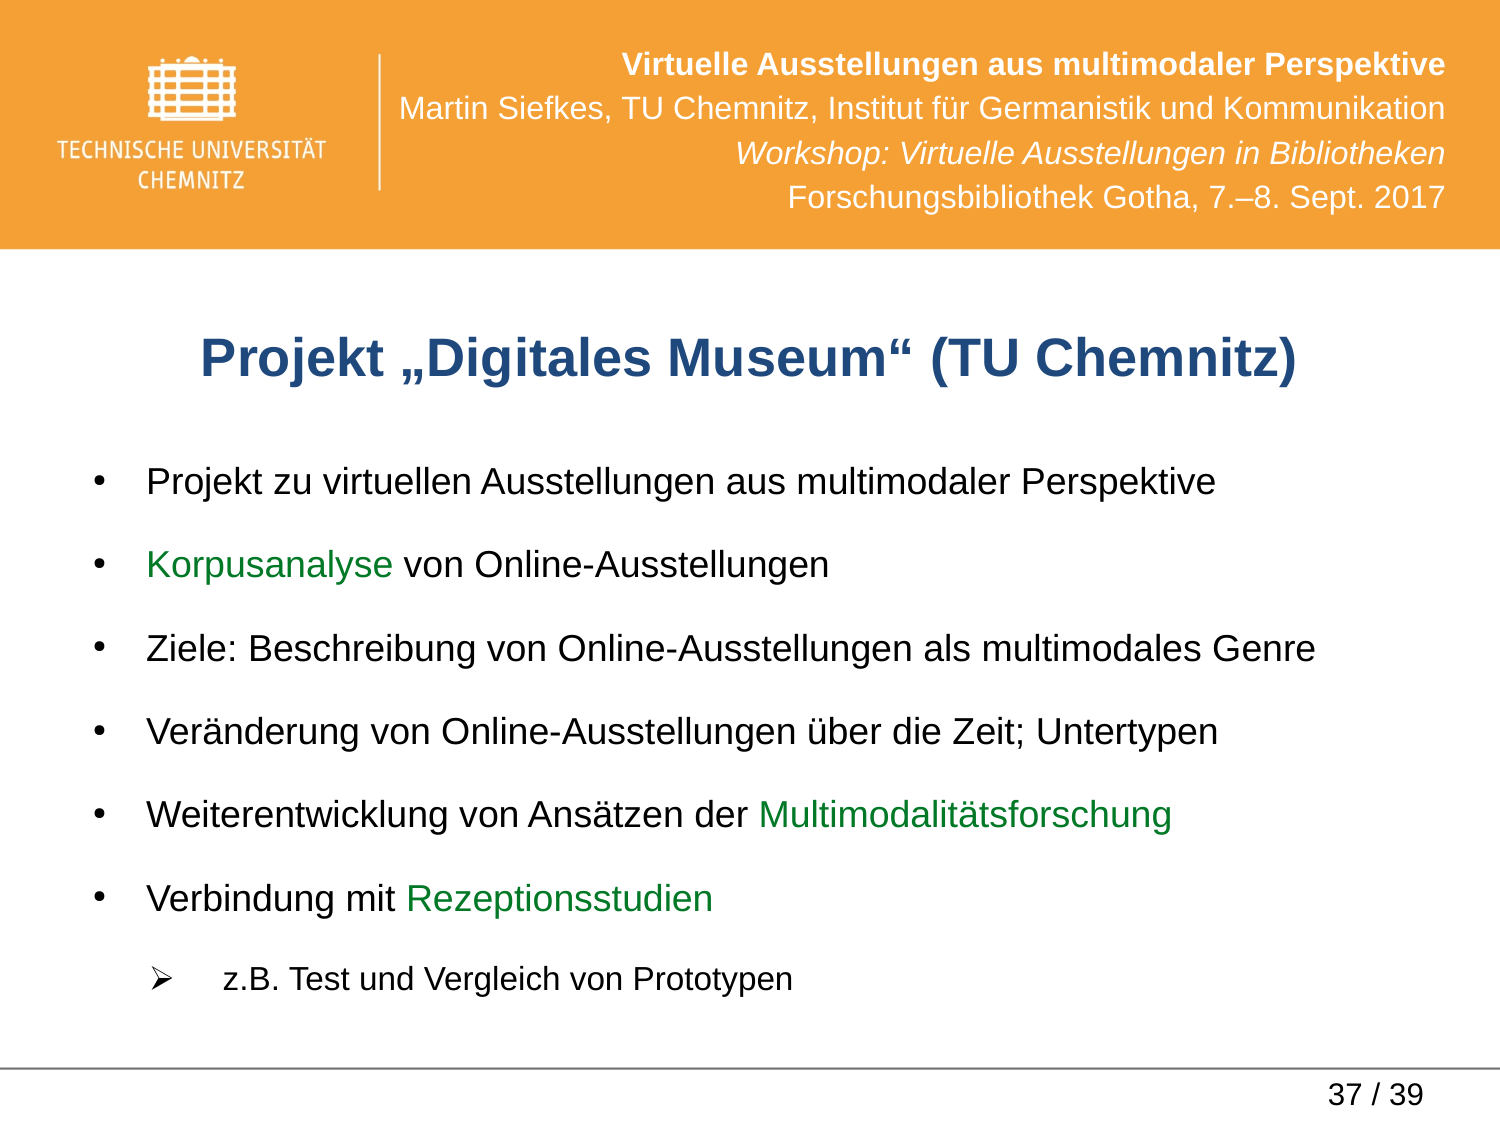

#
Projekt „Digitales Museum“ (TU Chemnitz)
Projekt zu virtuellen Ausstellungen aus multimodaler Perspektive
Korpusanalyse von Online-Ausstellungen
Ziele: Beschreibung von Online-Ausstellungen als multimodales Genre
Veränderung von Online-Ausstellungen über die Zeit; Untertypen
Weiterentwicklung von Ansätzen der Multimodalitätsforschung
Verbindung mit Rezeptionsstudien
 		z.B. Test und Vergleich von Prototypen